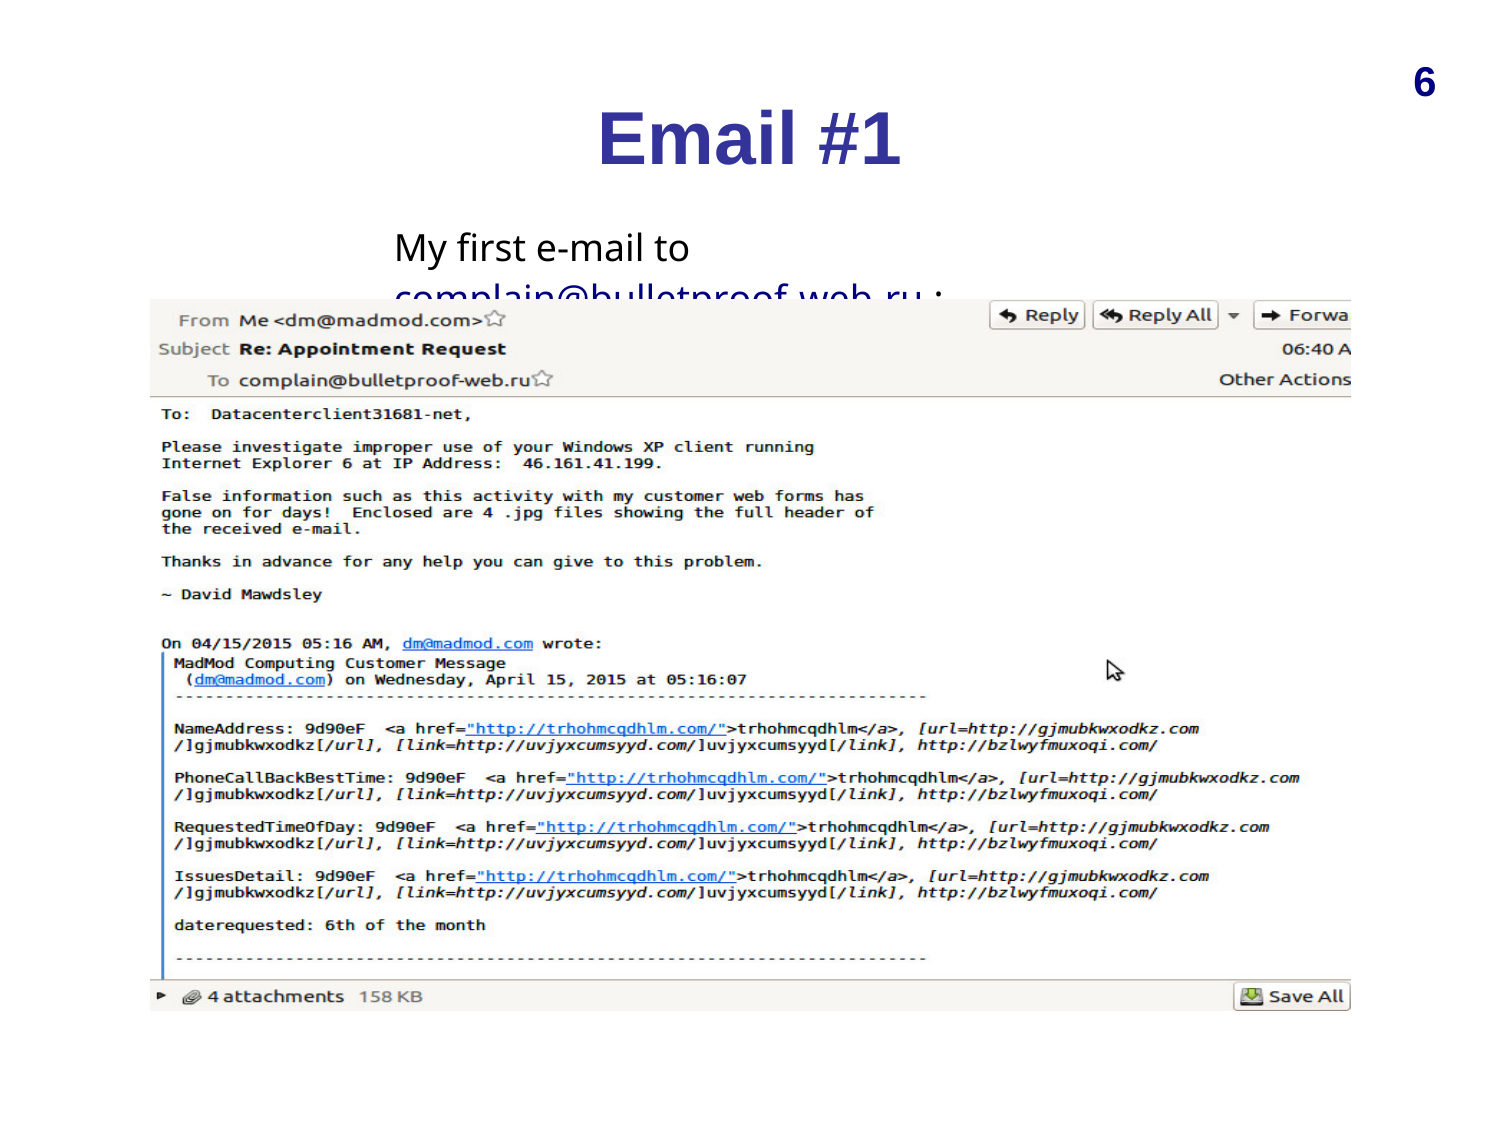

# Email #1
6
My first e-mail to complain@bulletproof-web-ru :